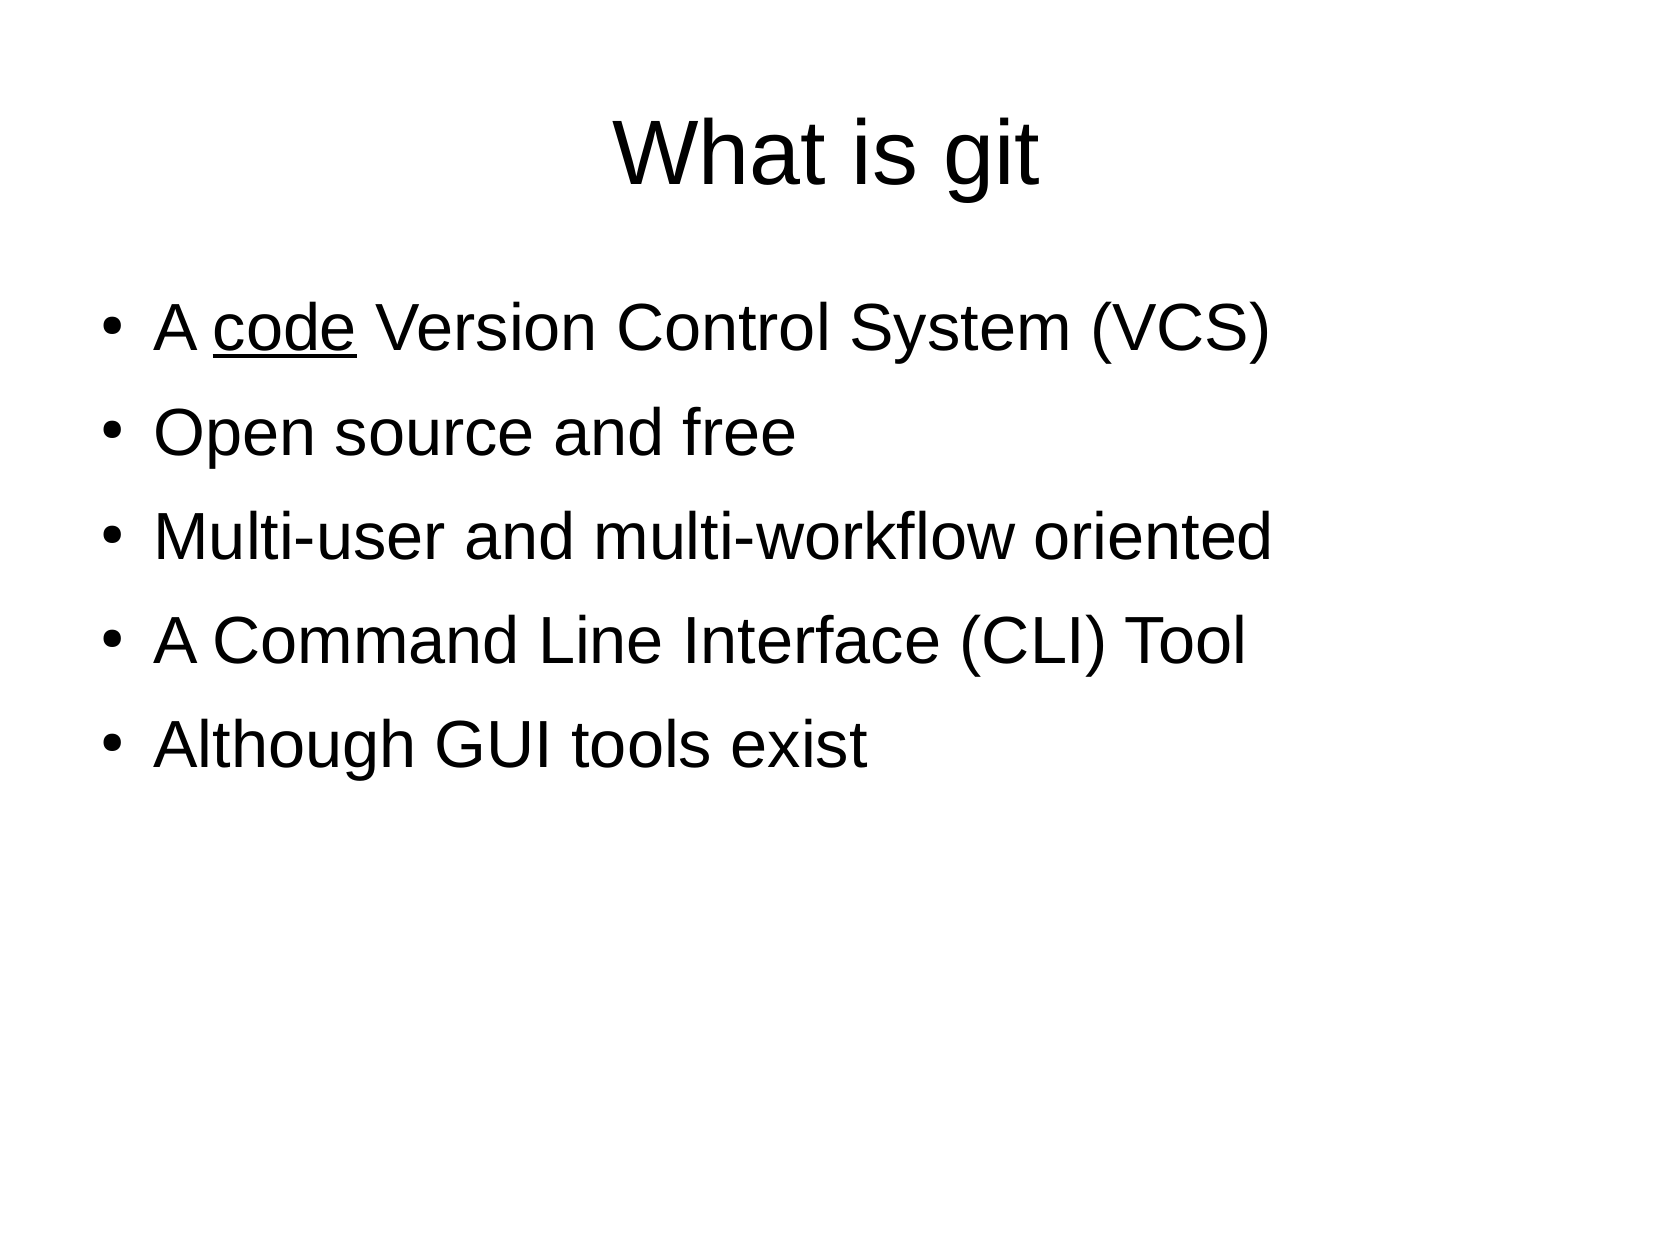

# What is git
A code Version Control System (VCS)
Open source and free
Multi-user and multi-workflow oriented
A Command Line Interface (CLI) Tool
Although GUI tools exist